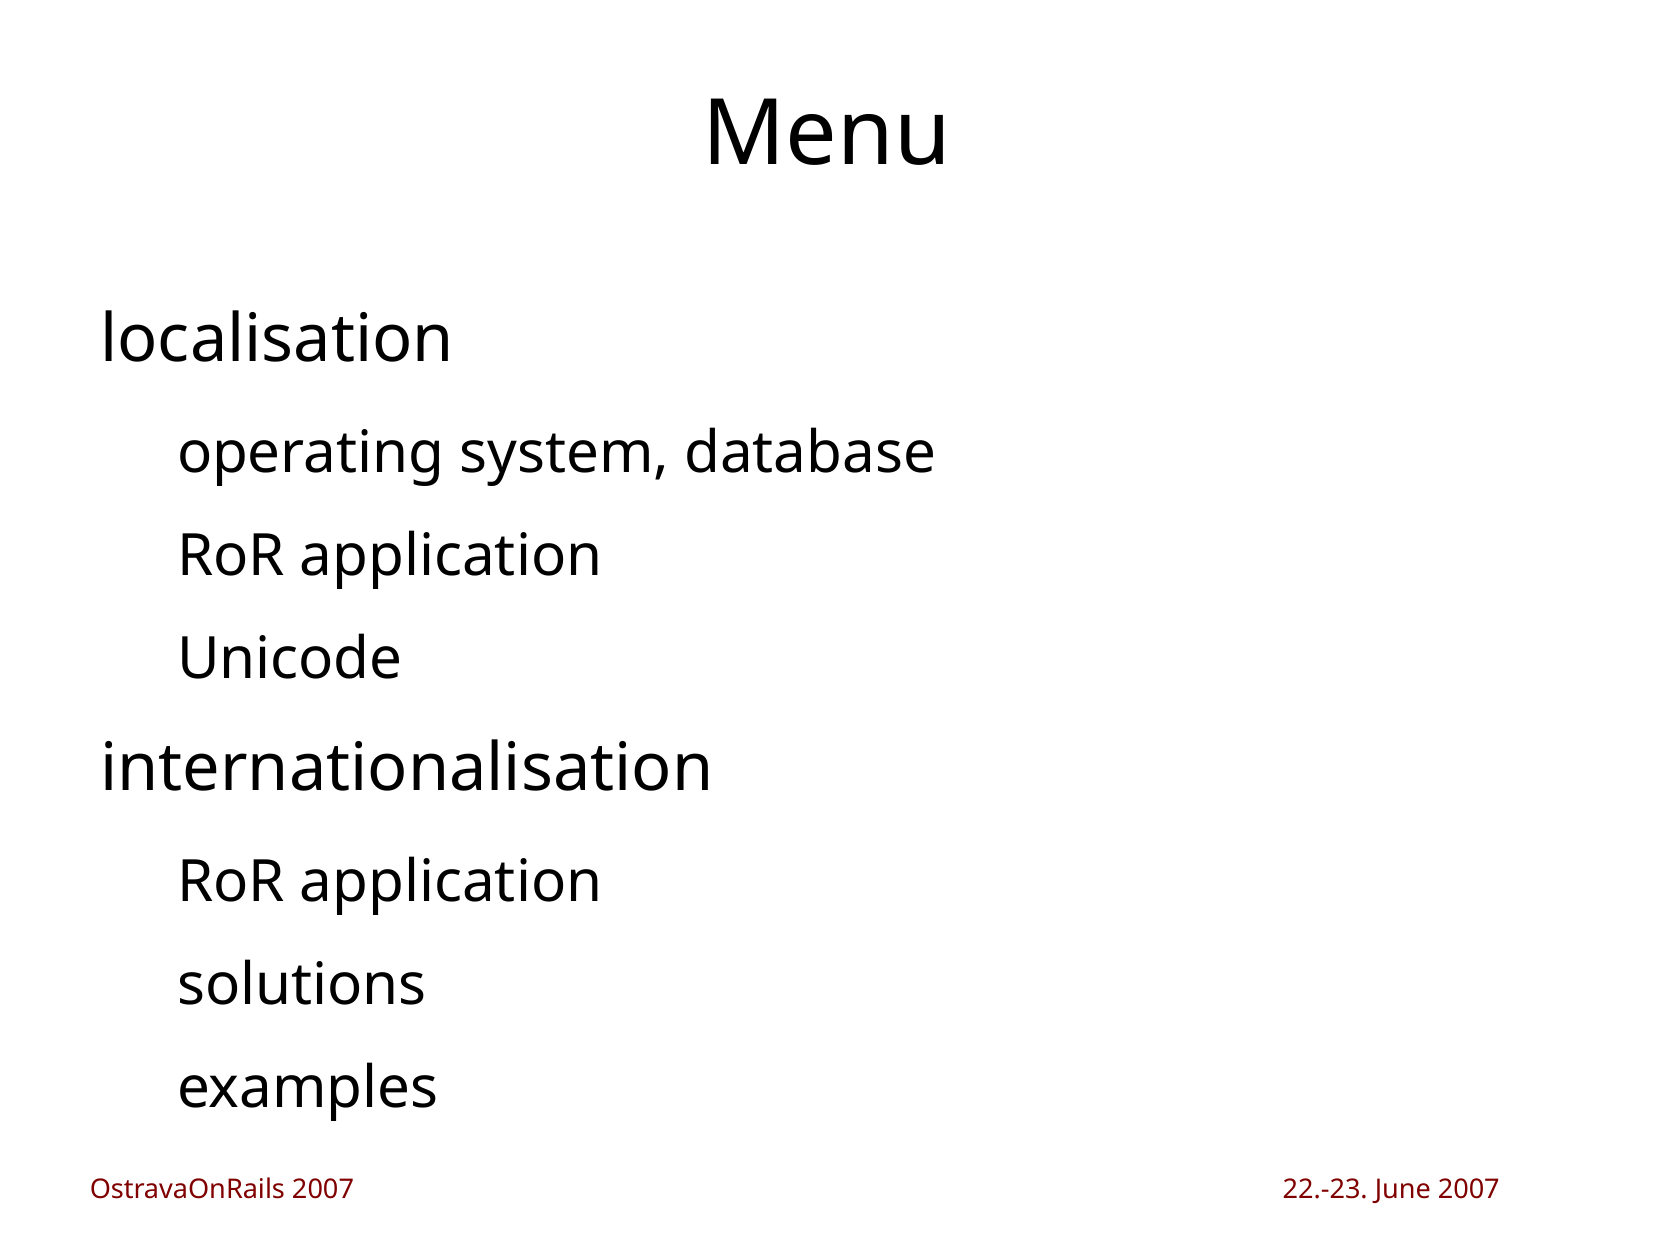

# Menu
localisation
operating system, database
RoR application
Unicode
internationalisation
RoR application
solutions
examples